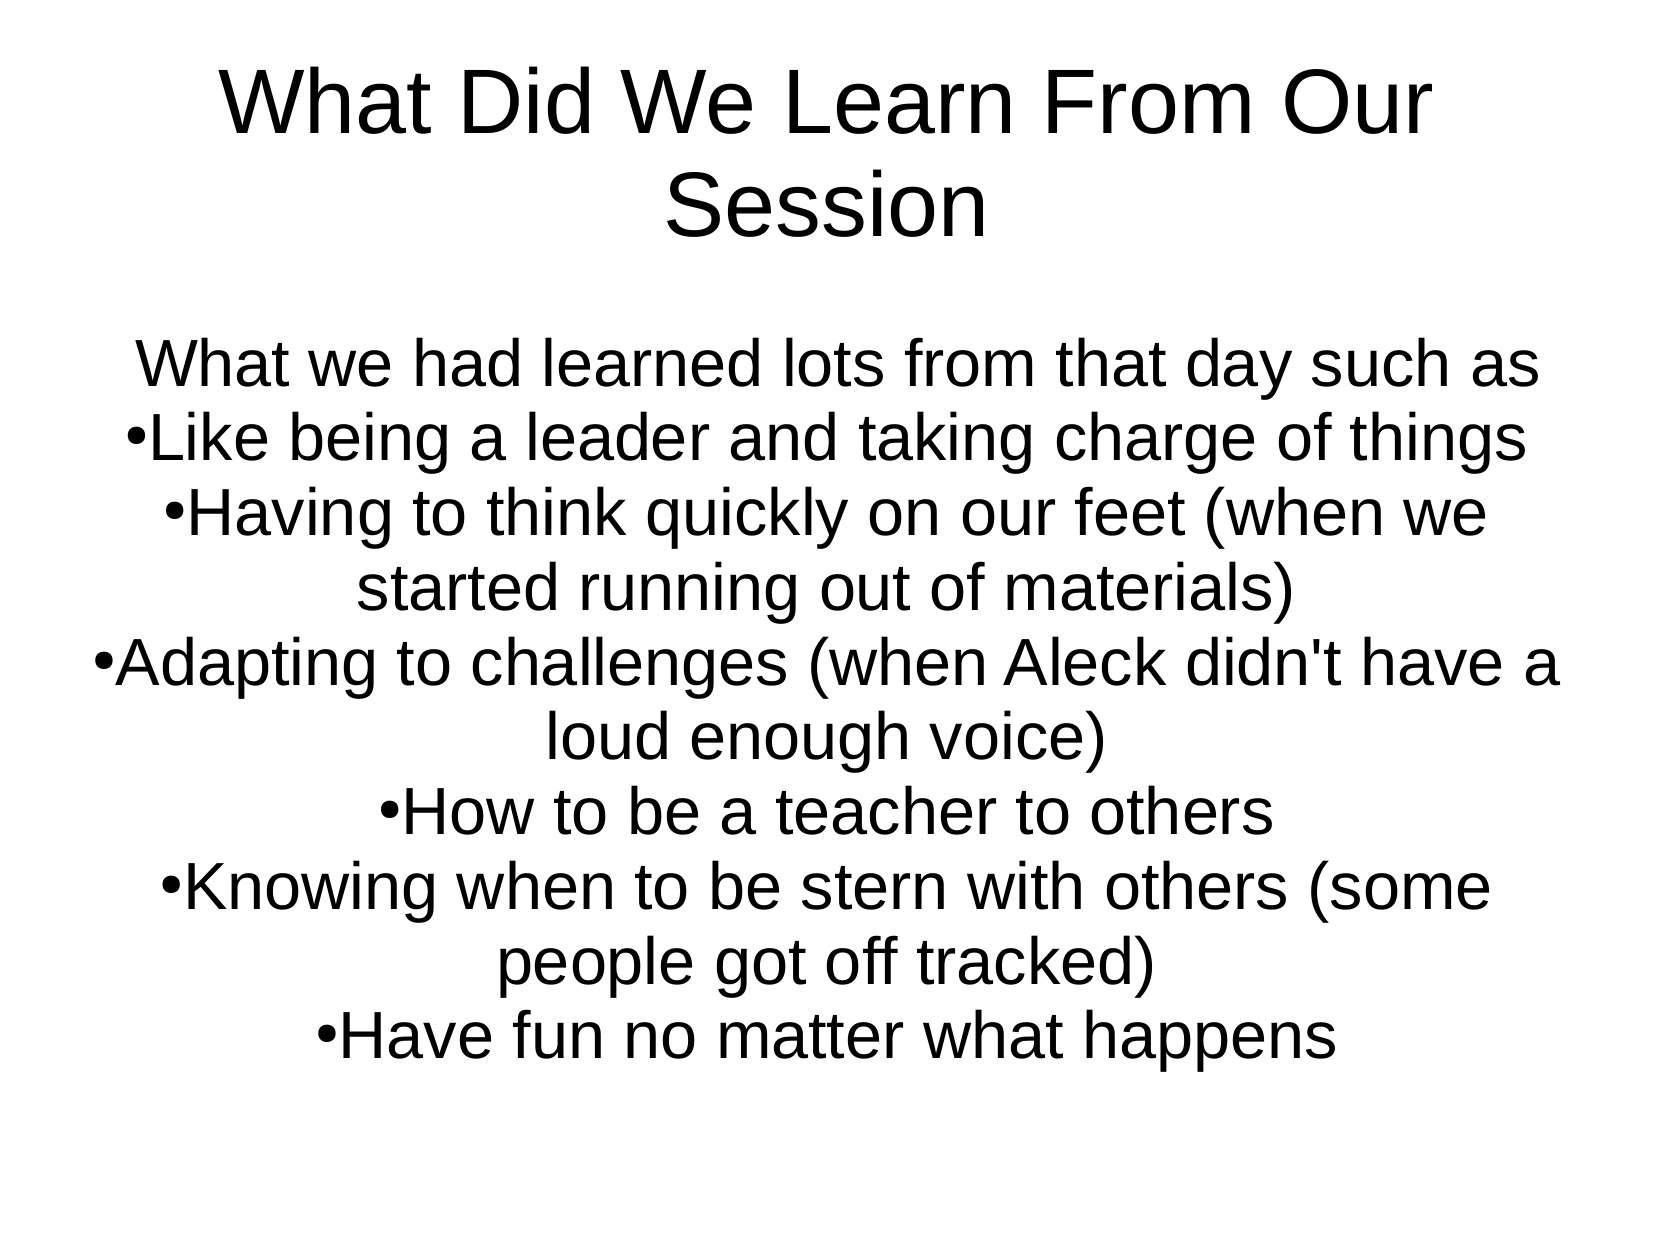

# What Did We Learn From Our Session
What we had learned lots from that day such as
Like being a leader and taking charge of things
Having to think quickly on our feet (when we started running out of materials)
Adapting to challenges (when Aleck didn't have a loud enough voice)
How to be a teacher to others
Knowing when to be stern with others (some people got off tracked)
Have fun no matter what happens